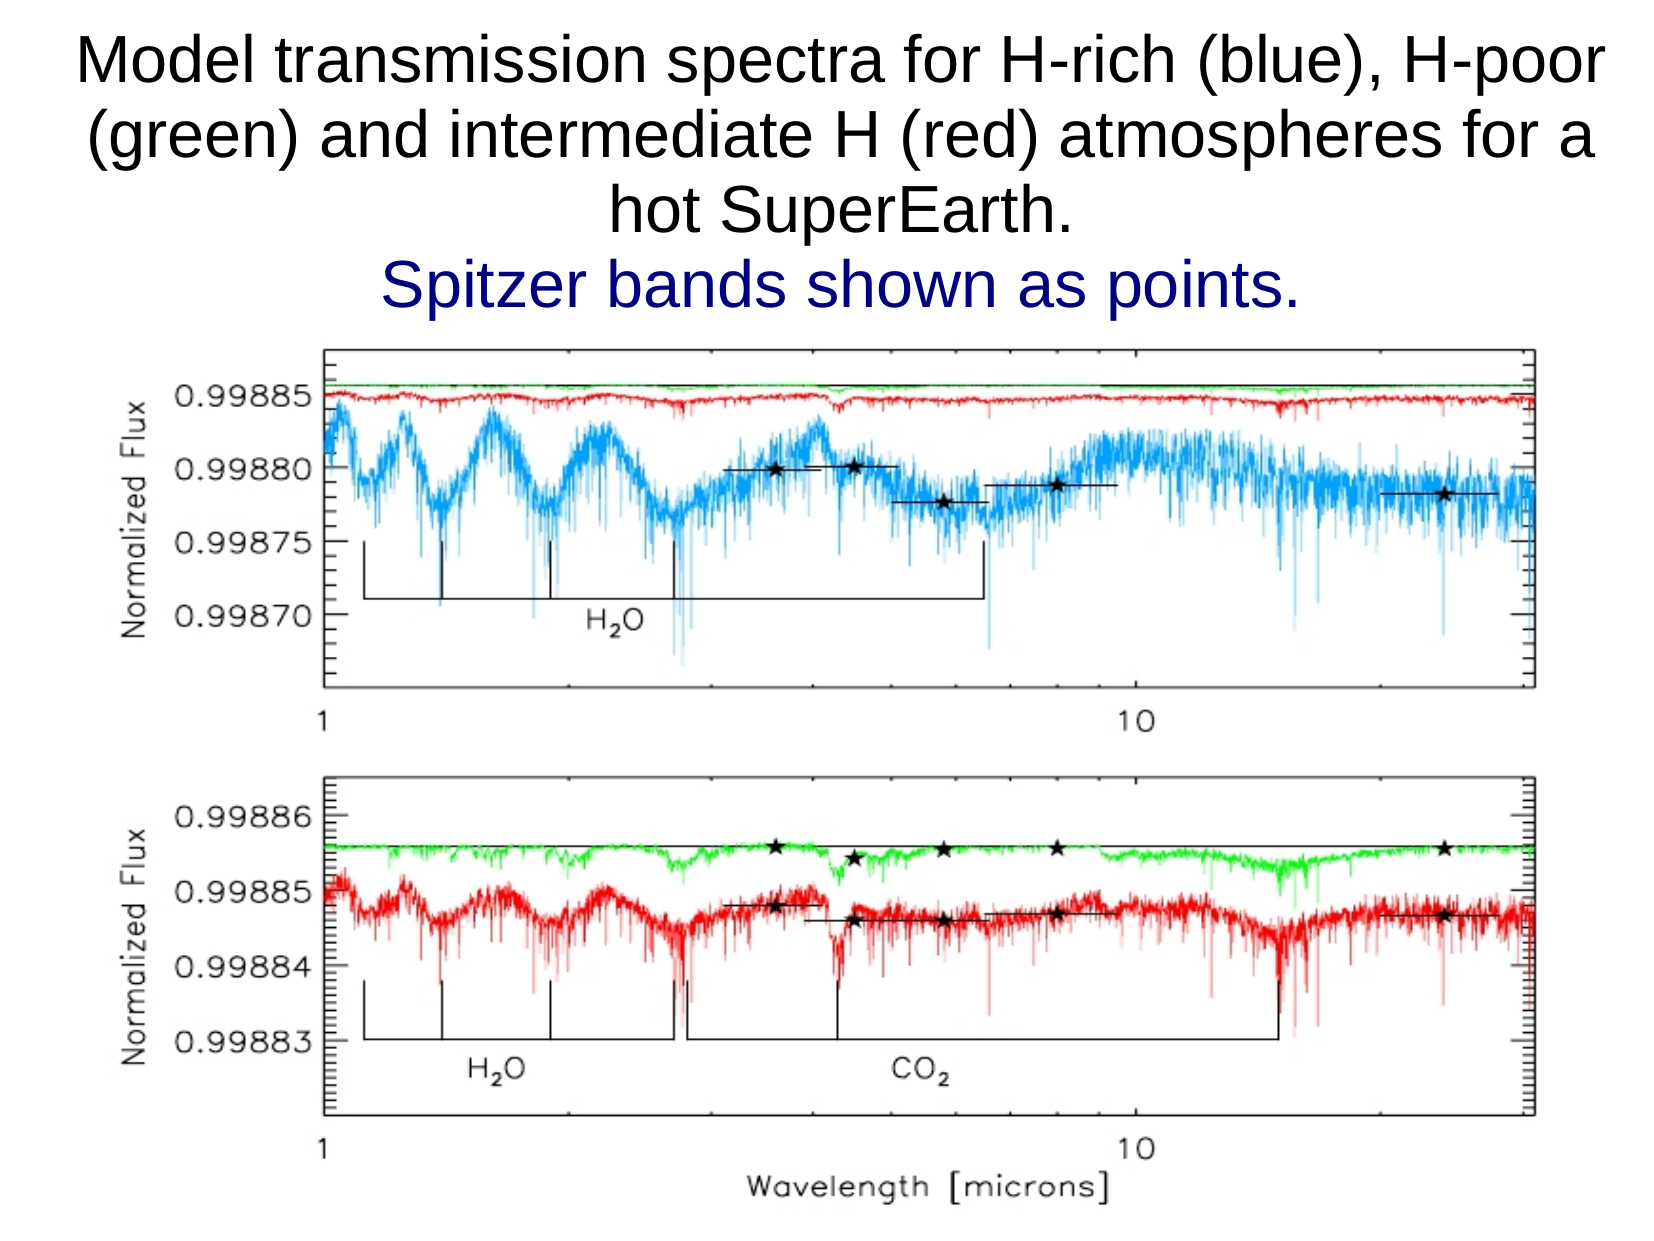

Model transmission spectra for H-rich (blue), H-poor (green) and intermediate H (red) atmospheres for a hot SuperEarth.
Spitzer bands shown as points.